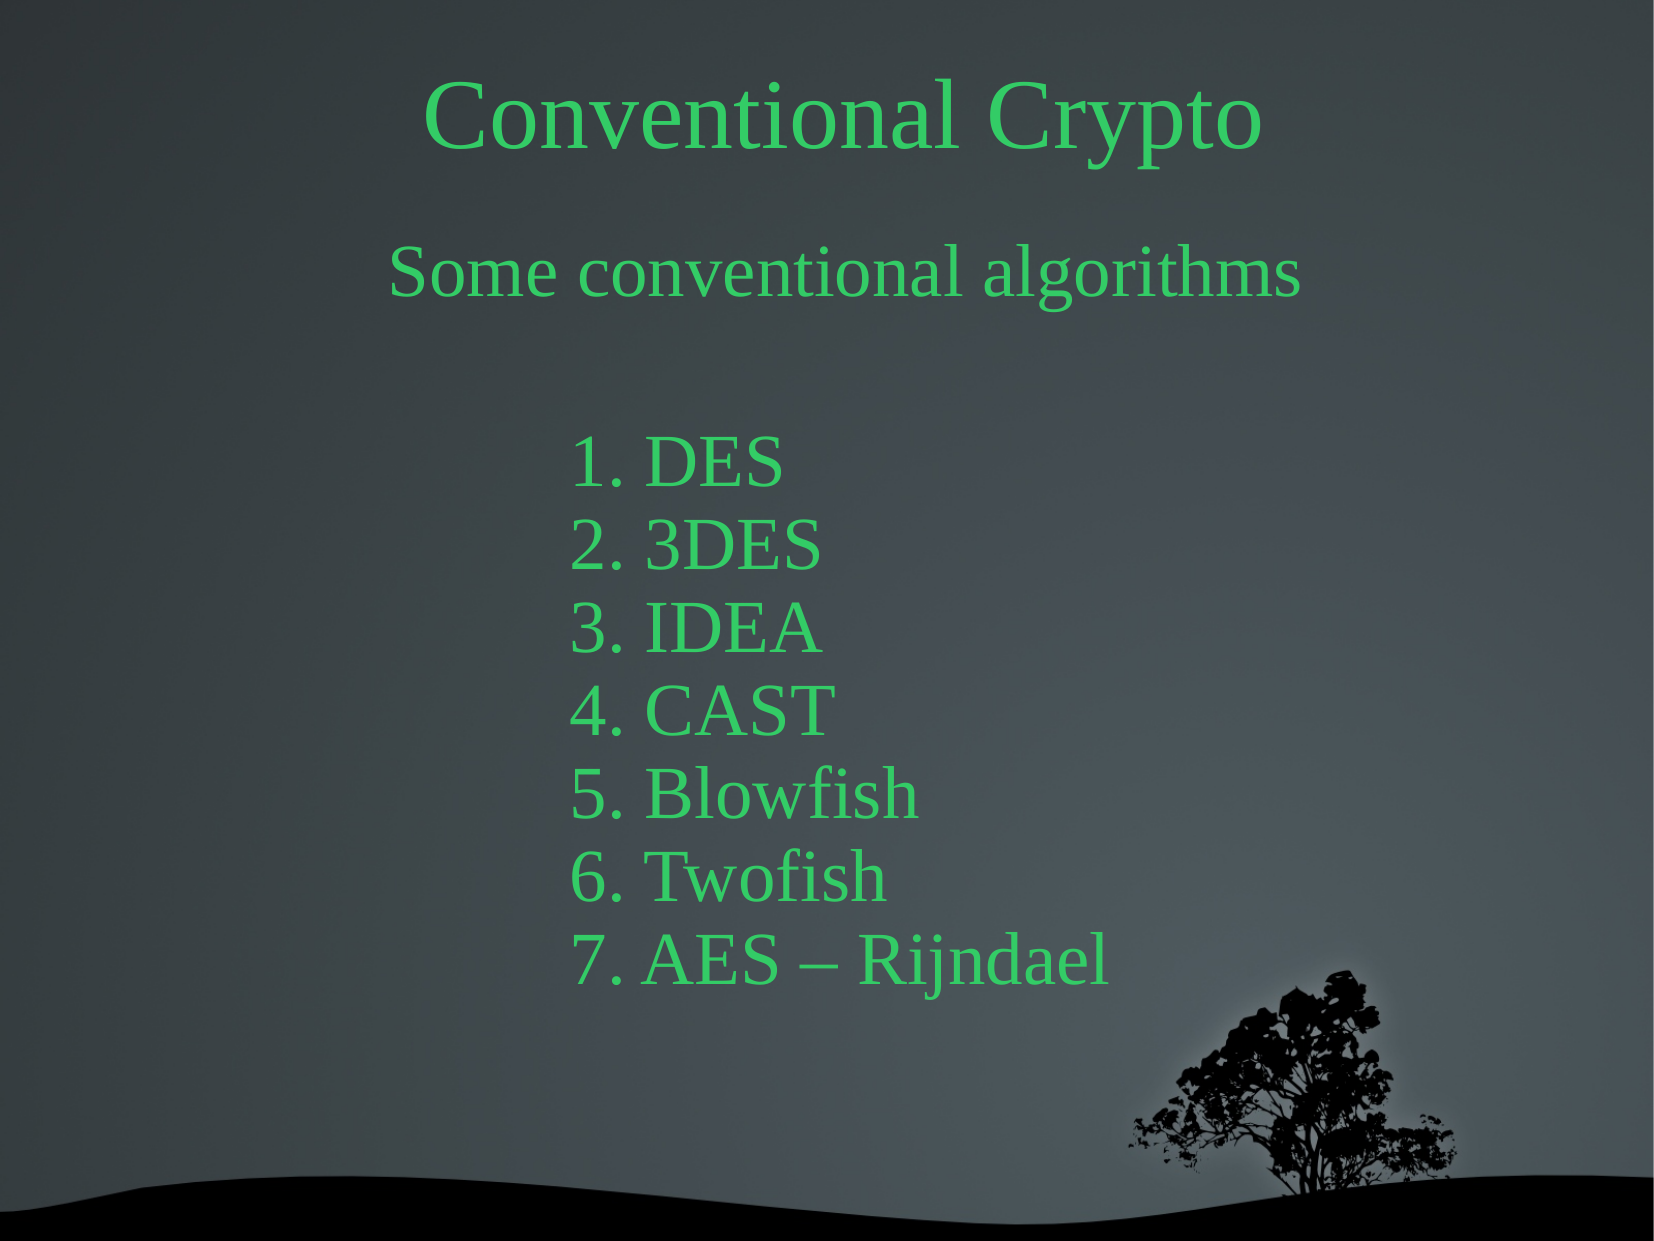

Conventional Crypto
Some conventional algorithms
1. DES
2. 3DES
3. IDEA
4. CAST
5. Blowfish
6. Twofish
7. AES – Rijndael